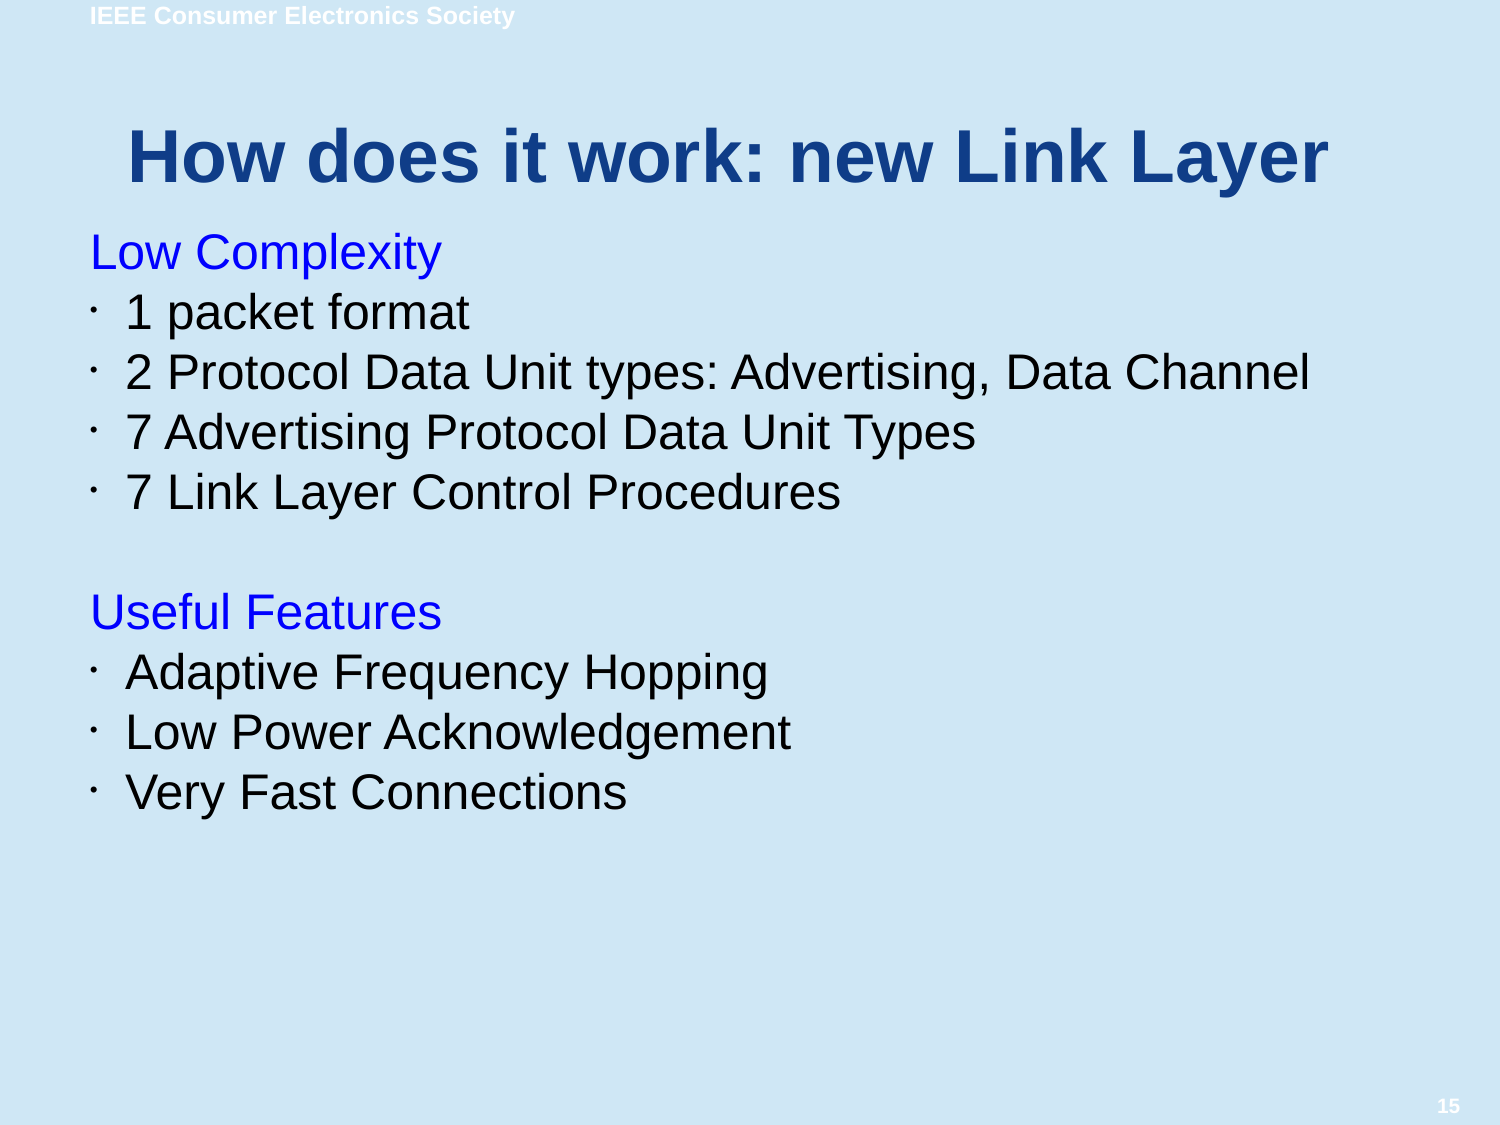

# How does it work: new Link Layer
Low Complexity
1 packet format
2 Protocol Data Unit types: Advertising, Data Channel
7 Advertising Protocol Data Unit Types
7 Link Layer Control Procedures
Useful Features
Adaptive Frequency Hopping
Low Power Acknowledgement
Very Fast Connections